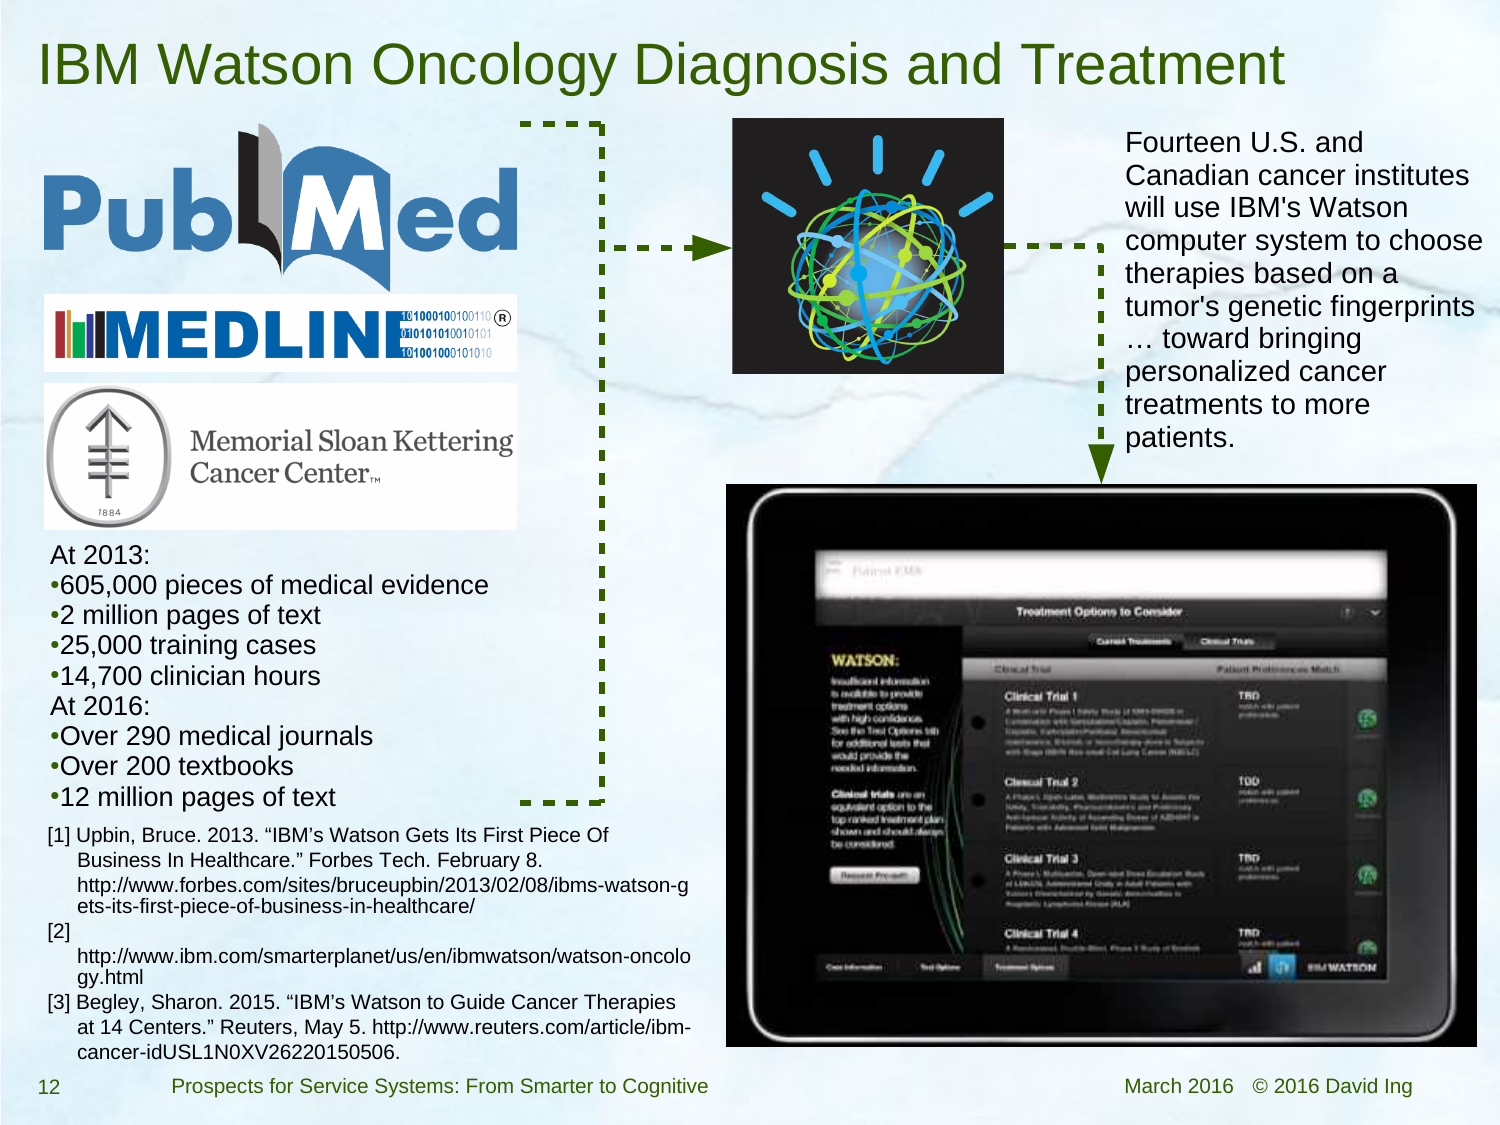

# IBM Watson Oncology Diagnosis and Treatment
Fourteen U.S. and Canadian cancer institutes will use IBM's Watson computer system to choose therapies based on a tumor's genetic fingerprints … toward bringing personalized cancer treatments to more patients.
At 2013:
605,000 pieces of medical evidence
2 million pages of text
25,000 training cases
14,700 clinician hours
At 2016:
Over 290 medical journals
Over 200 textbooks
12 million pages of text
[1] Upbin, Bruce. 2013. “IBM’s Watson Gets Its First Piece Of Business In Healthcare.” Forbes Tech. February 8. http://www.forbes.com/sites/bruceupbin/2013/02/08/ibms-watson-gets-its-first-piece-of-business-in-healthcare/
[2]http://www.ibm.com/smarterplanet/us/en/ibmwatson/watson-oncology.html
[3] Begley, Sharon. 2015. “IBM’s Watson to Guide Cancer Therapies at 14 Centers.” Reuters, May 5. http://www.reuters.com/article/ibm-cancer-idUSL1N0XV26220150506.
Prospects for Service Systems: From Smarter to Cognitive
March 2016
12